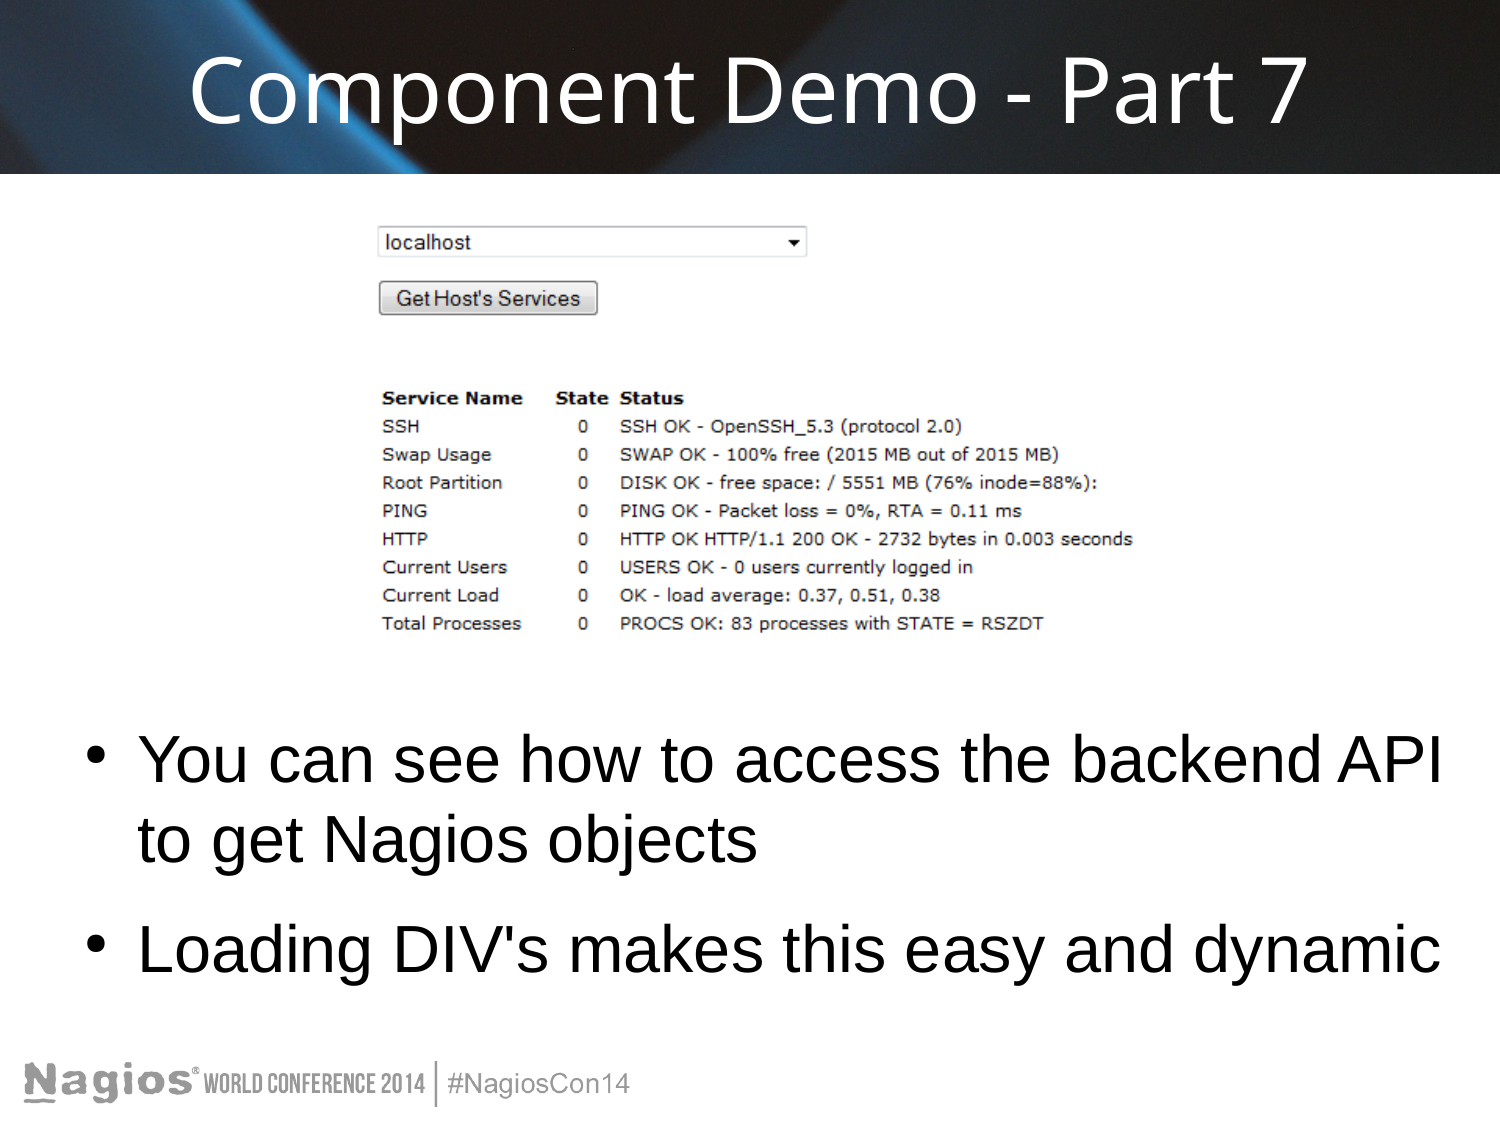

# Component Demo - Part 7
You can see how to access the backend API to get Nagios objects
Loading DIV's makes this easy and dynamic